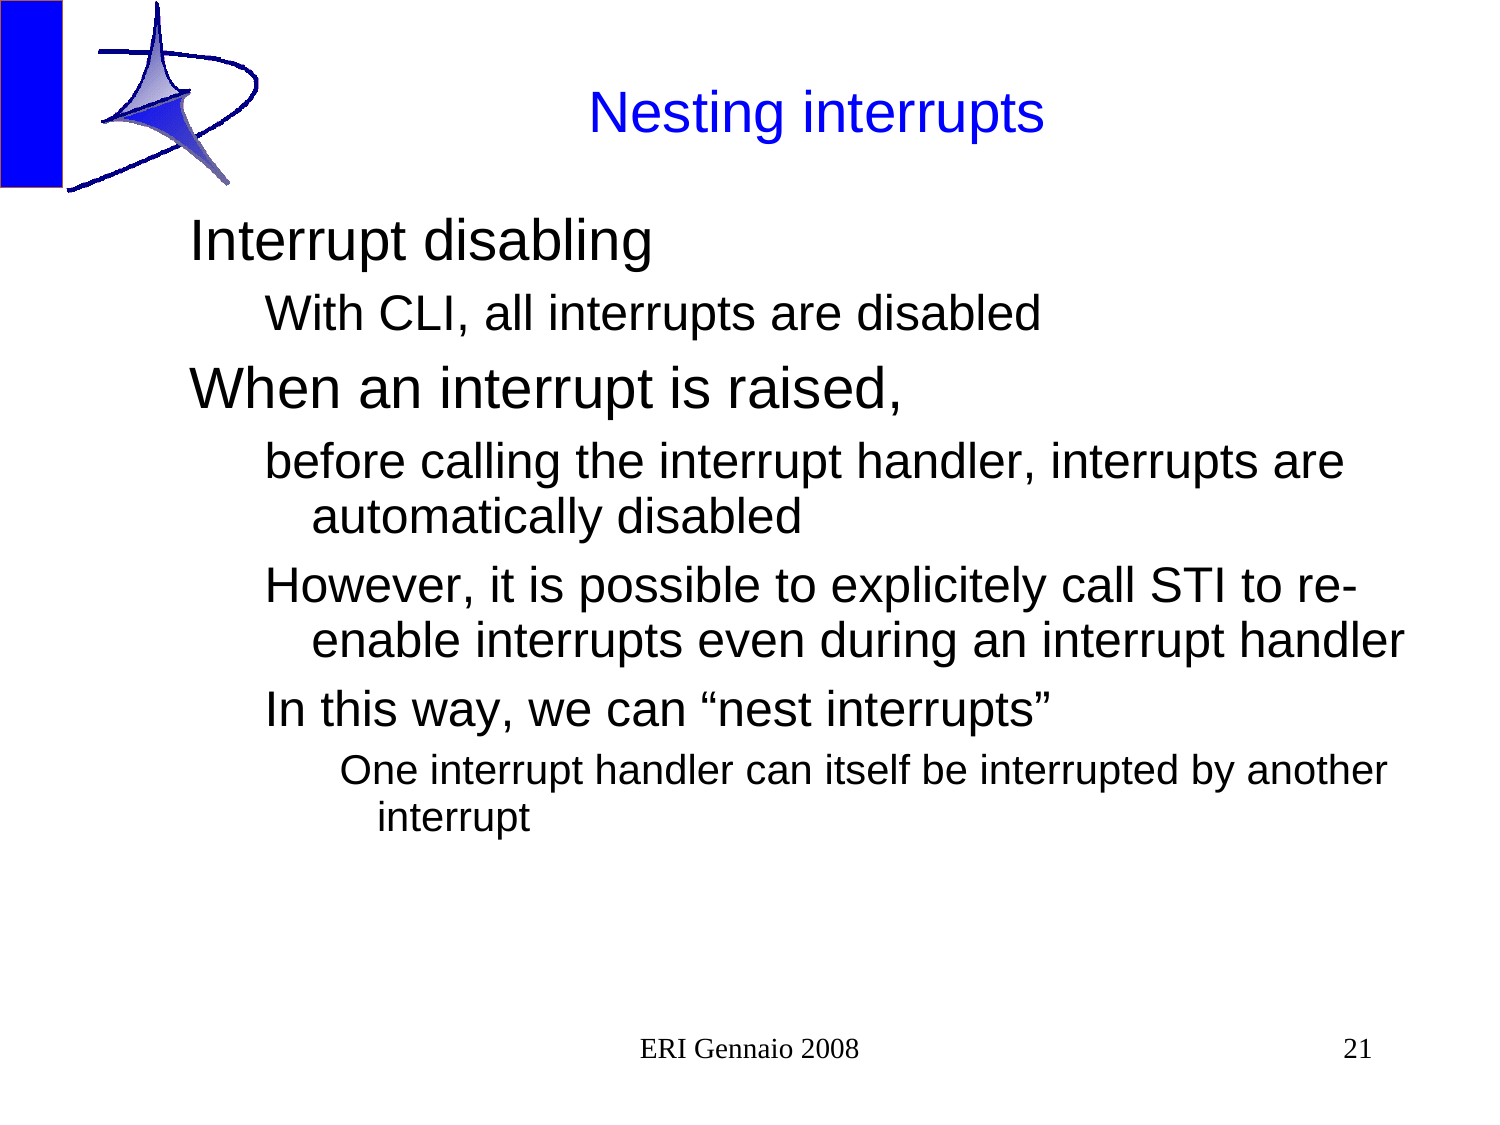

# Nesting interrupts
Interrupt disabling
With CLI, all interrupts are disabled
When an interrupt is raised,
before calling the interrupt handler, interrupts are automatically disabled
However, it is possible to explicitely call STI to re-enable interrupts even during an interrupt handler
In this way, we can “nest interrupts”
One interrupt handler can itself be interrupted by another interrupt
ERI Gennaio 2008
21